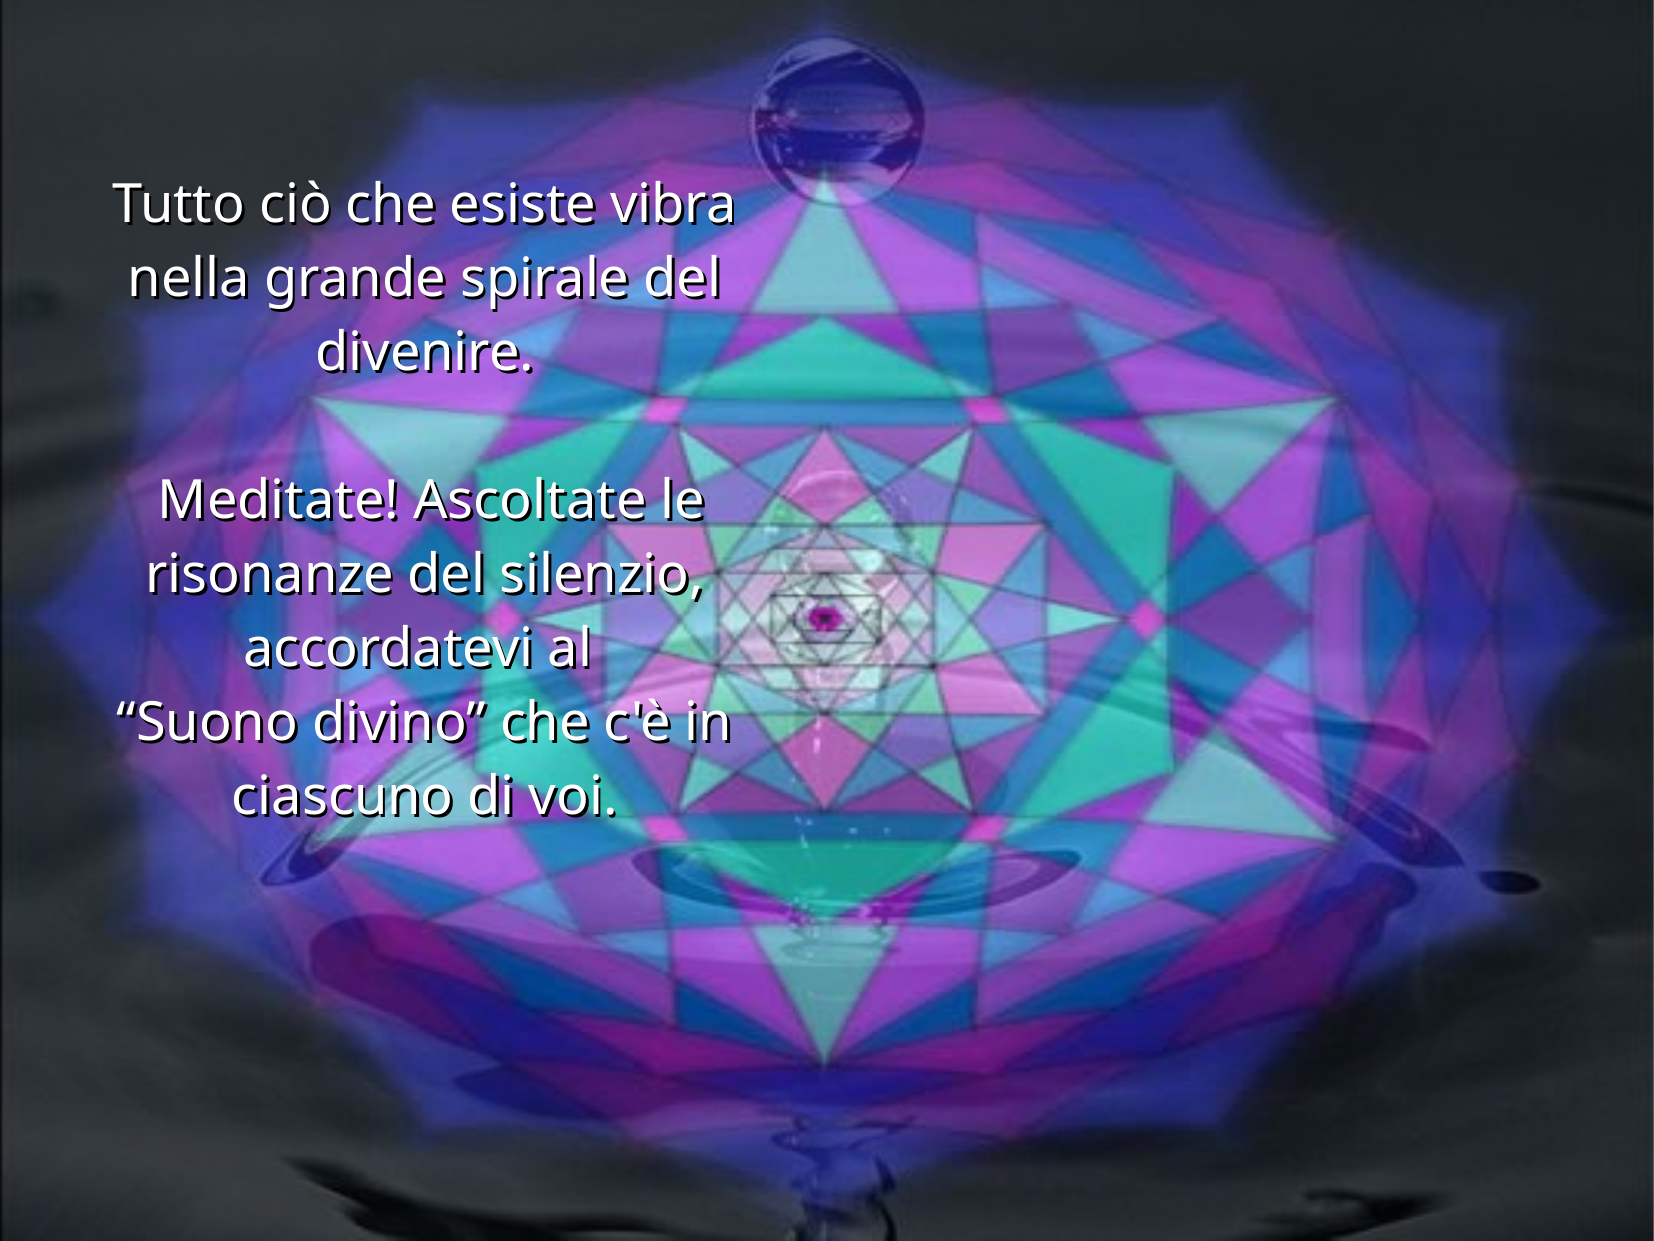

# Tutto ciò che esiste vibra nella grande spirale del divenire. Meditate! Ascoltate le risonanze del silenzio, accordatevi al “Suono divino” che c'è in ciascuno di voi.